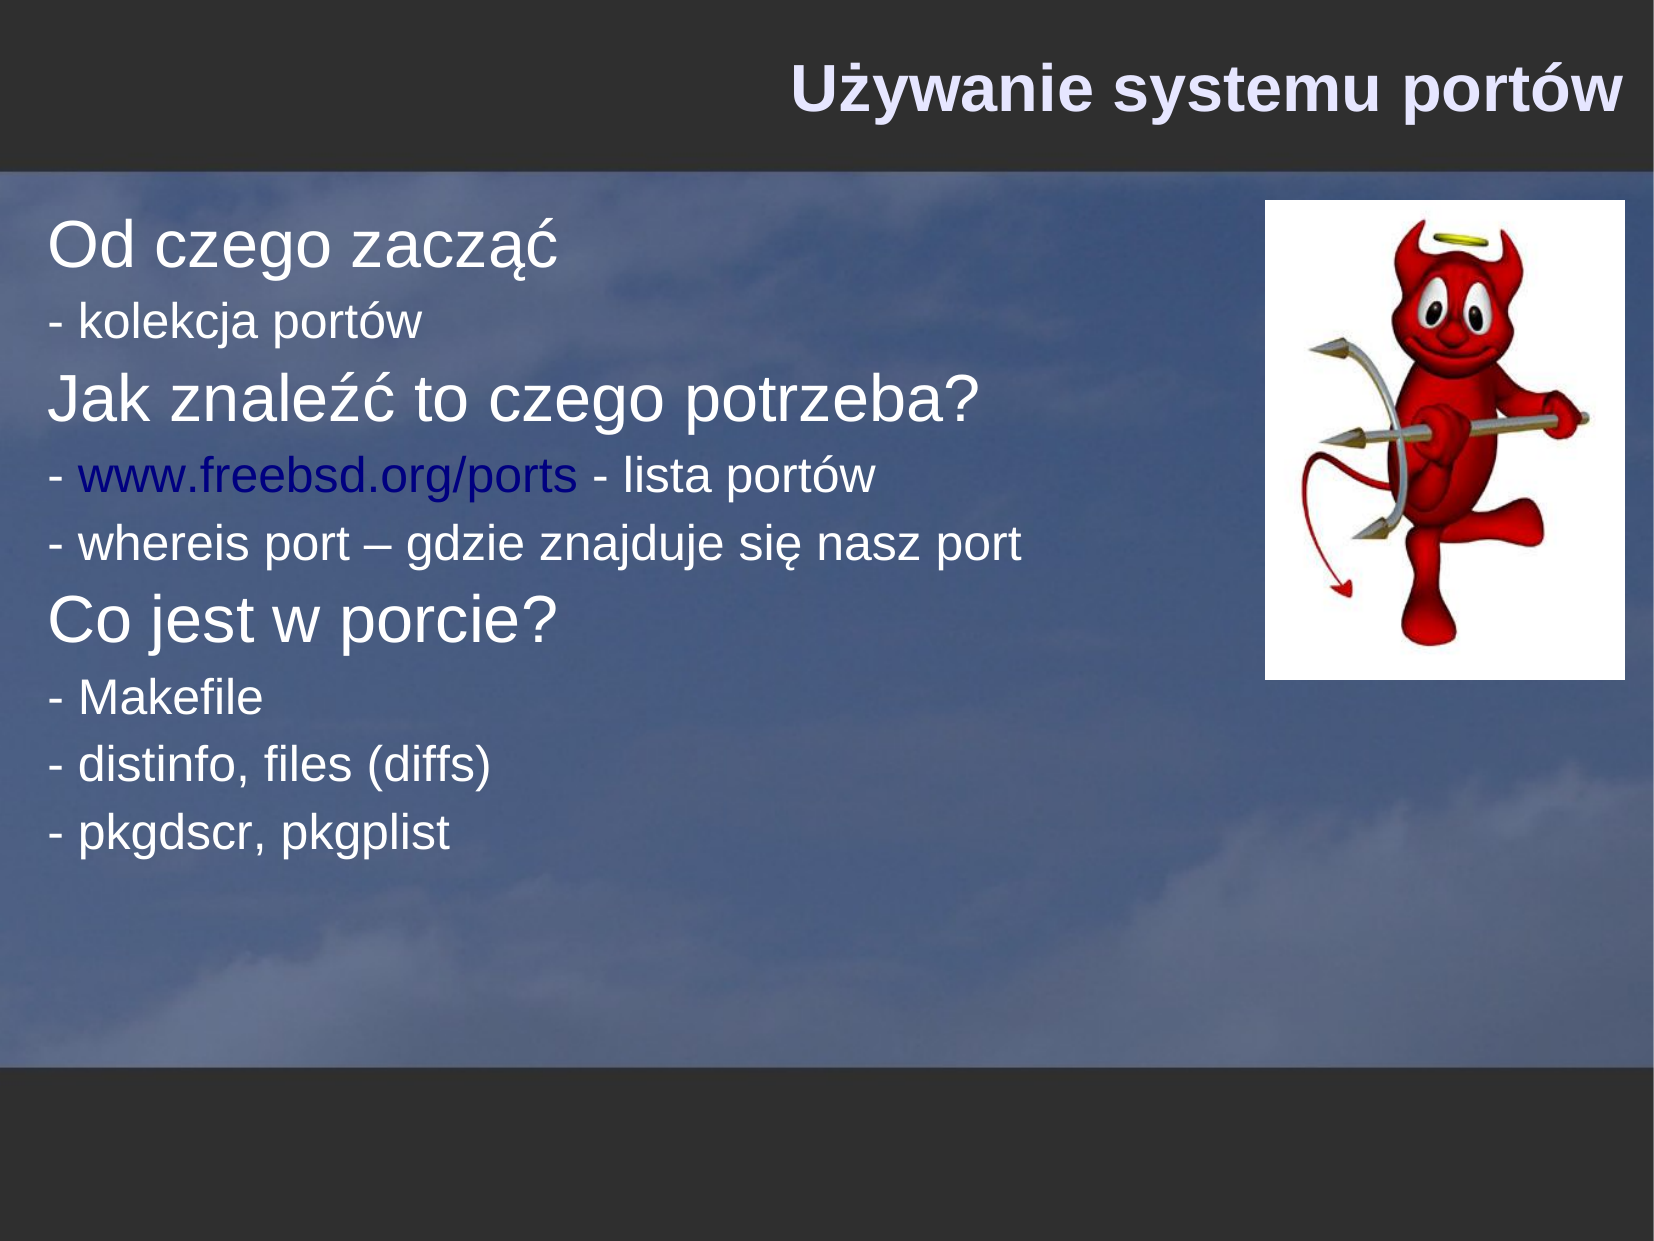

# Używanie systemu portów
Od czego zacząć
- kolekcja portów
Jak znaleźć to czego potrzeba?
- www.freebsd.org/ports - lista portów
- whereis port – gdzie znajduje się nasz port
Co jest w porcie?
- Makefile
- distinfo, files (diffs)
- pkgdscr, pkgplist